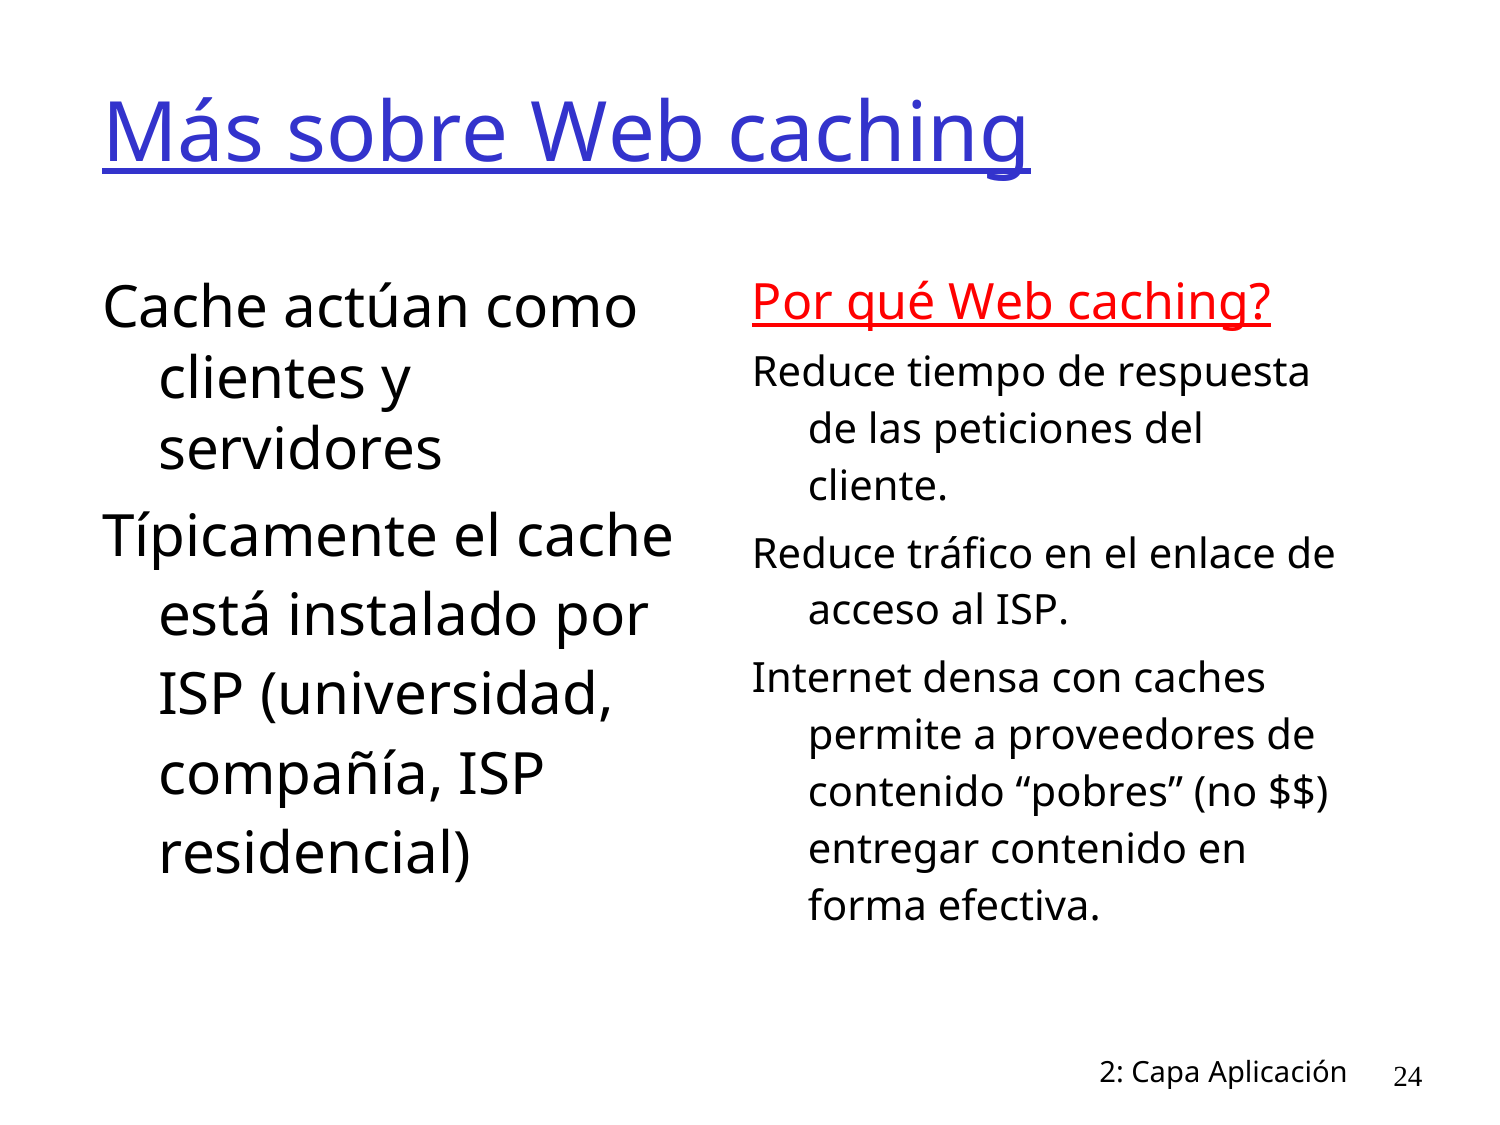

# Más sobre Web caching
Cache actúan como clientes y servidores
Típicamente el cache está instalado por ISP (universidad, compañía, ISP residencial)
Por qué Web caching?
Reduce tiempo de respuesta de las peticiones del cliente.
Reduce tráfico en el enlace de acceso al ISP.
Internet densa con caches permite a proveedores de contenido “pobres” (no $$) entregar contenido en forma efectiva.